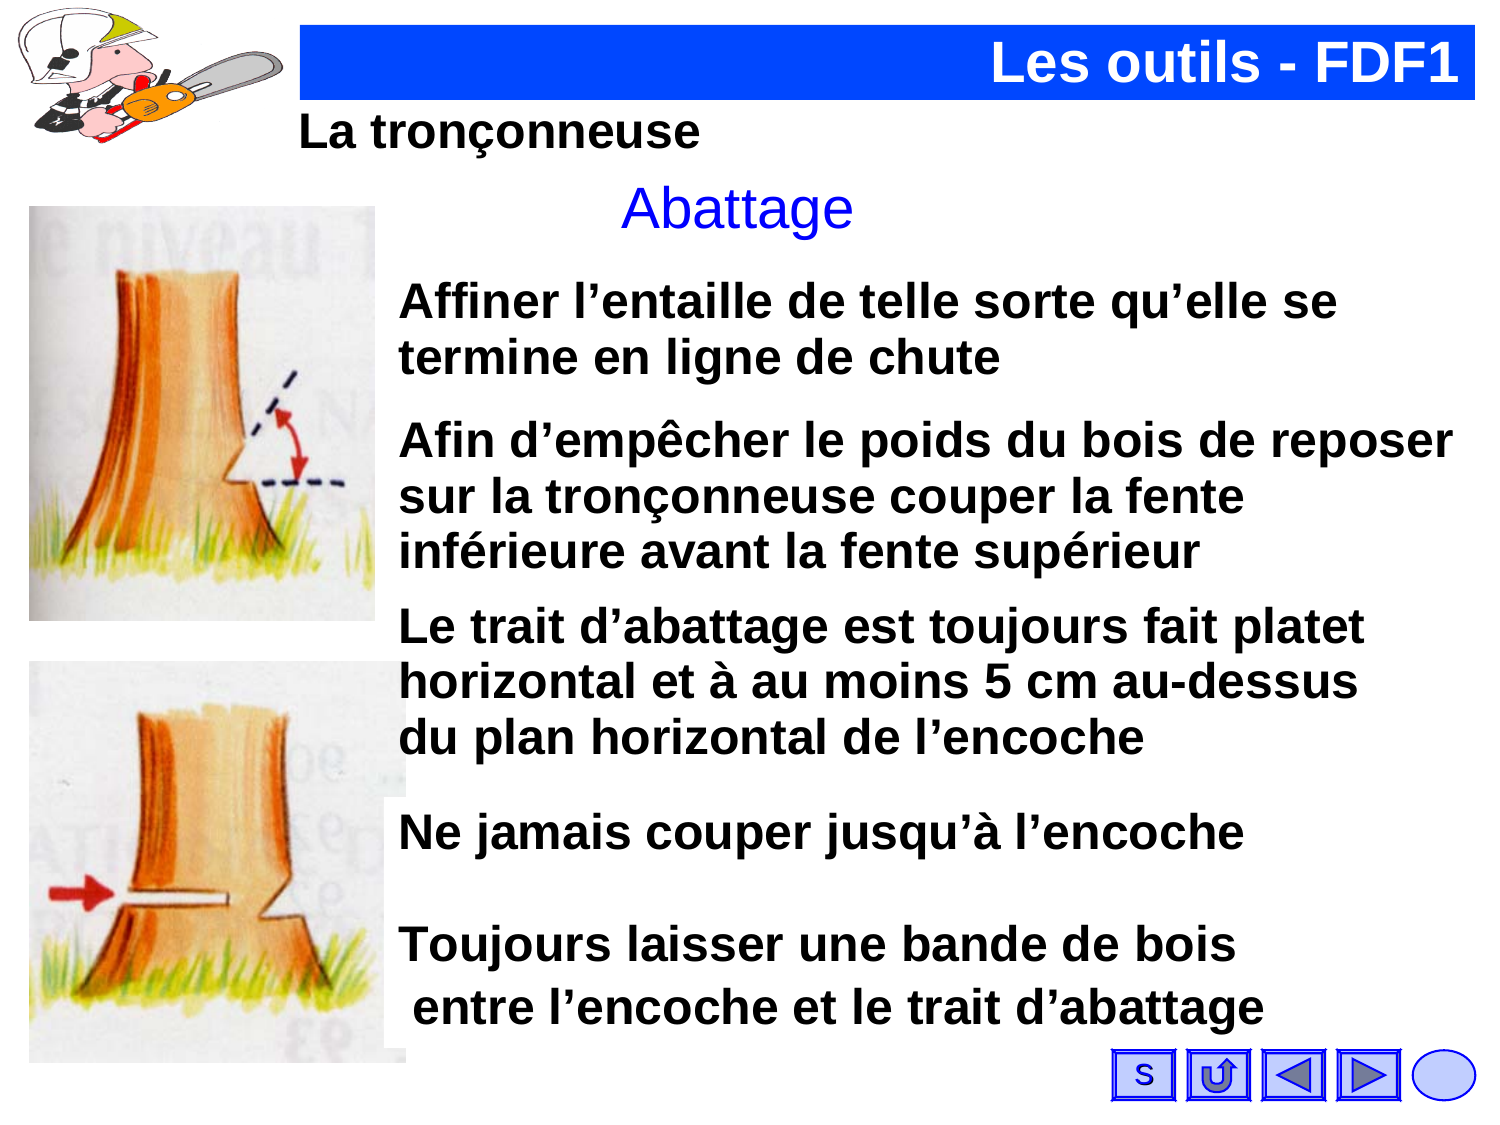

Les outils - FDF1
La tronçonneuse
Abattage
Affiner l’entaille de telle sorte qu’elle se termine en ligne de chute
Afin d’empêcher le poids du bois de reposer sur la tronçonneuse couper la fente inférieure avant la fente supérieur
Le trait d’abattage est toujours fait platet horizontal et à au moins 5 cm au-dessus du plan horizontal de l’encoche
Ne jamais couper jusqu’à l’encoche
Toujours laisser une bande de bois
 entre l’encoche et le trait d’abattage